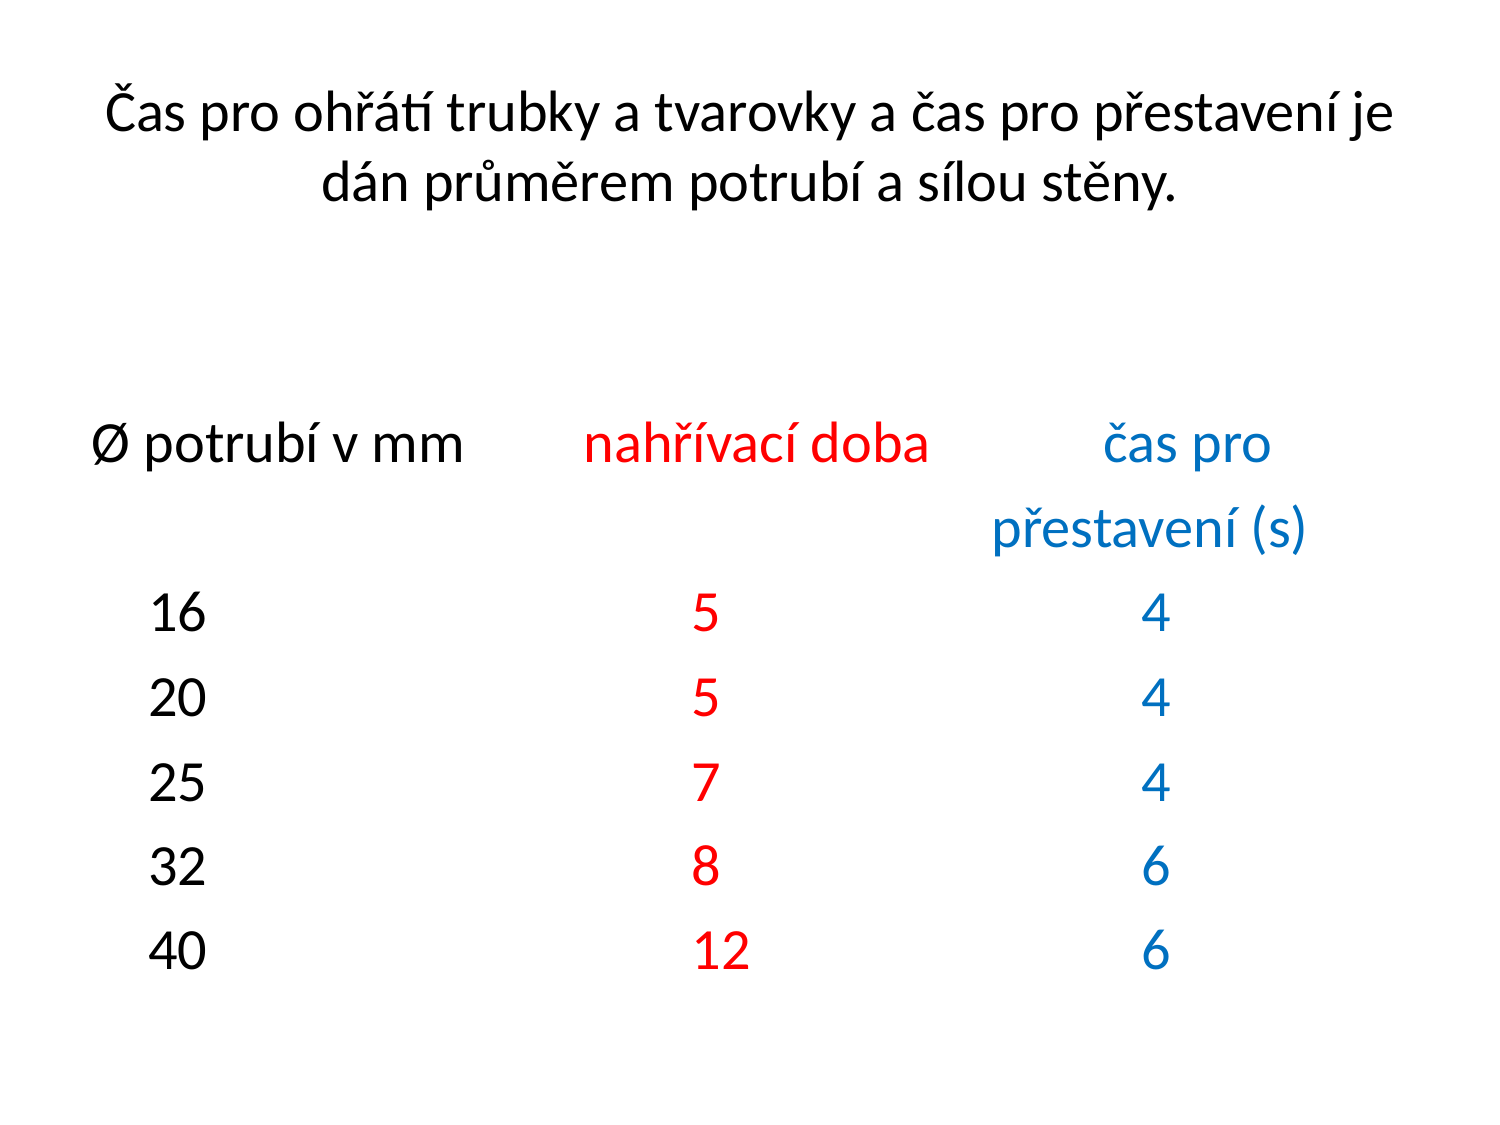

# Čas pro ohřátí trubky a tvarovky a čas pro přestavení je dán průměrem potrubí a sílou stěny.
Ø potrubí v mm nahřívací doba čas pro
							přestavení (s)
	16				5			4
	20				5			4
	25				7			4
	32				8			6
	40				12			6